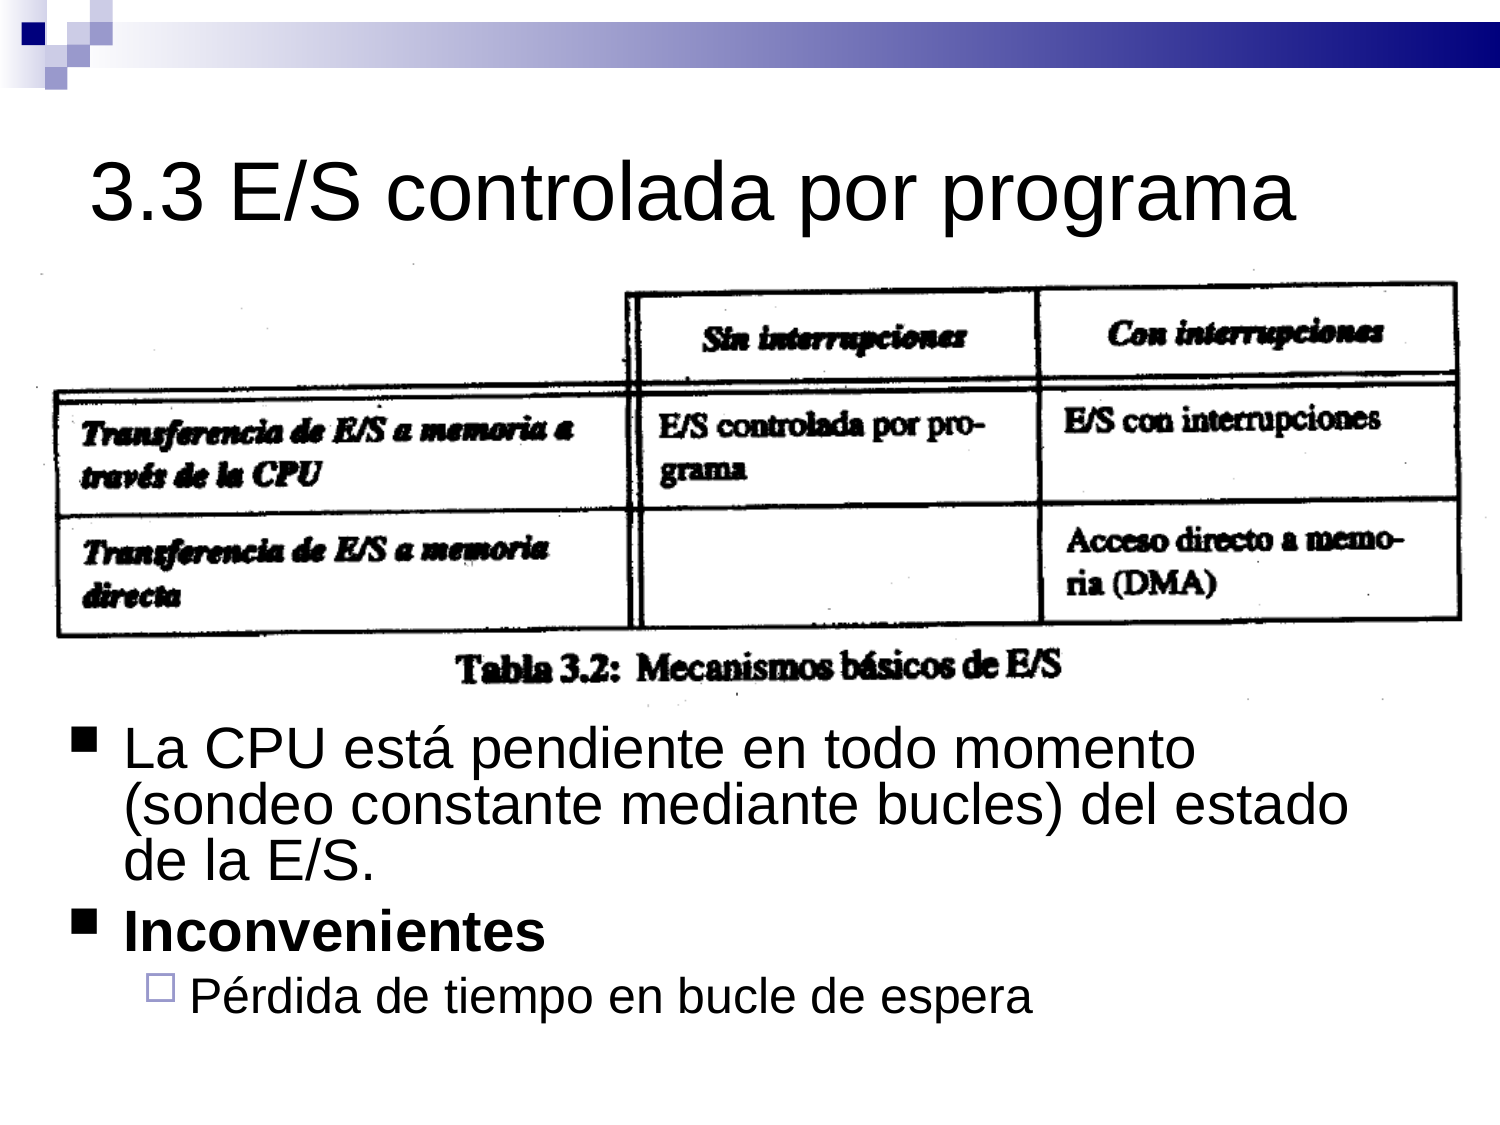

# 3.3 E/S controlada por programa
La CPU está pendiente en todo momento (sondeo constante mediante bucles) del estado de la E/S.
Inconvenientes
Pérdida de tiempo en bucle de espera